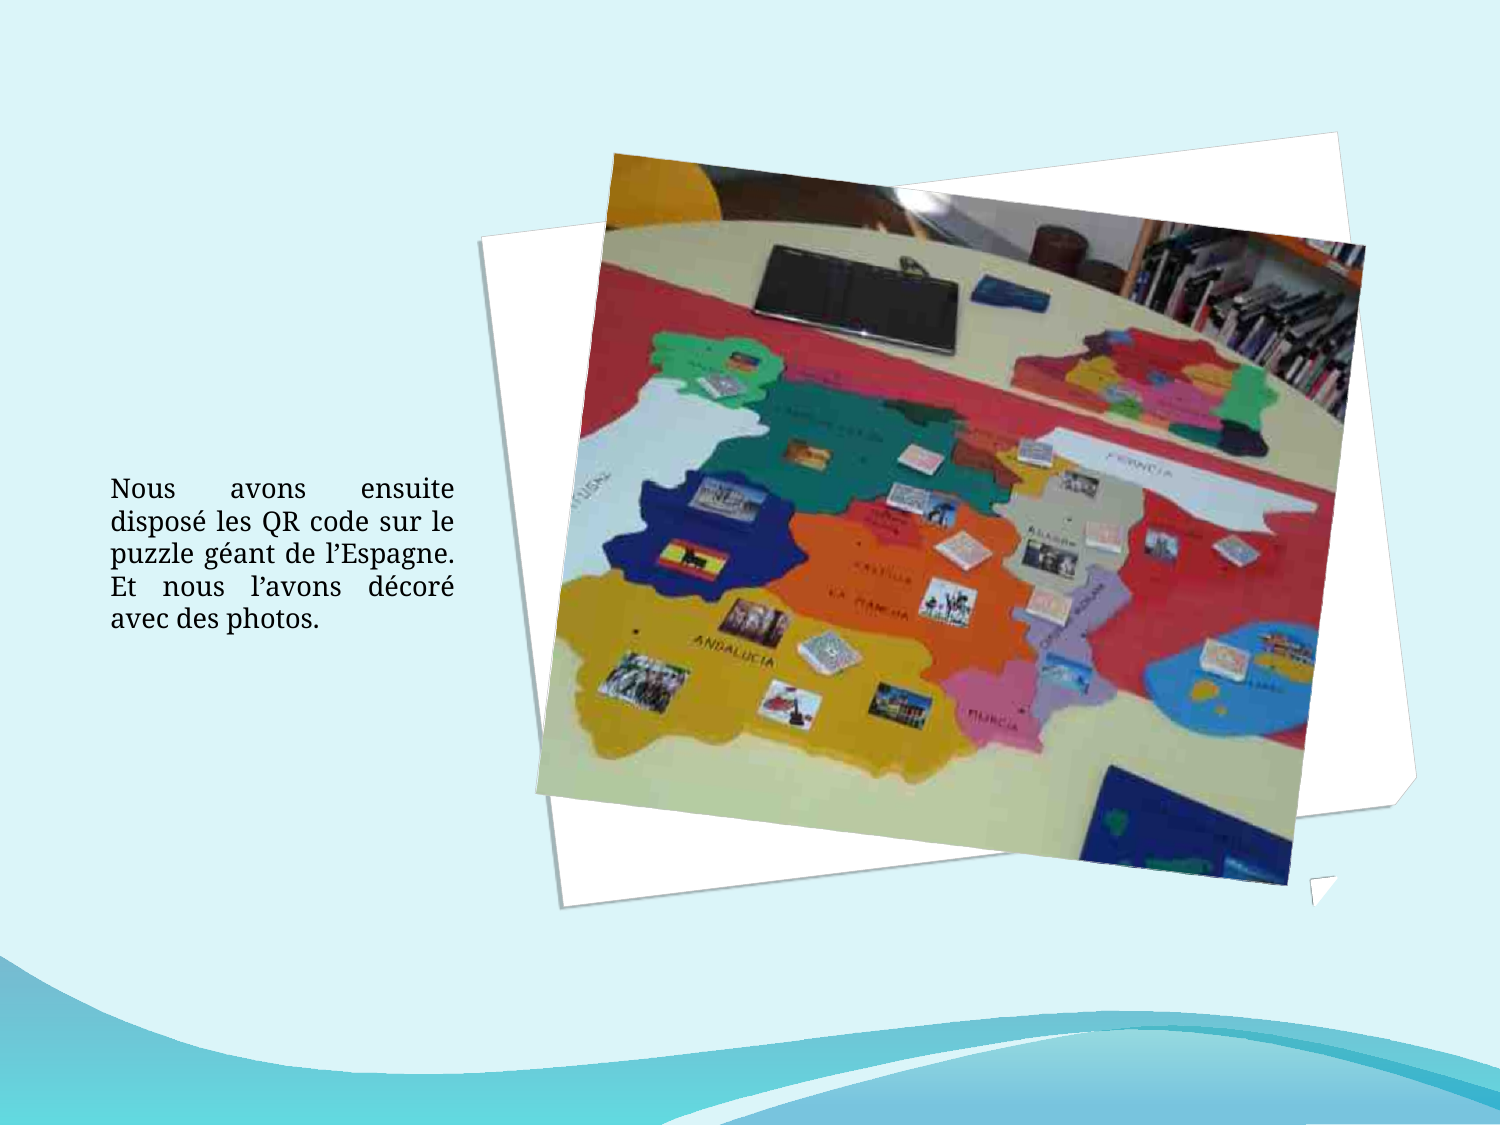

#
Nous avons ensuite disposé les QR code sur le puzzle géant de l’Espagne. Et nous l’avons décoré avec des photos.